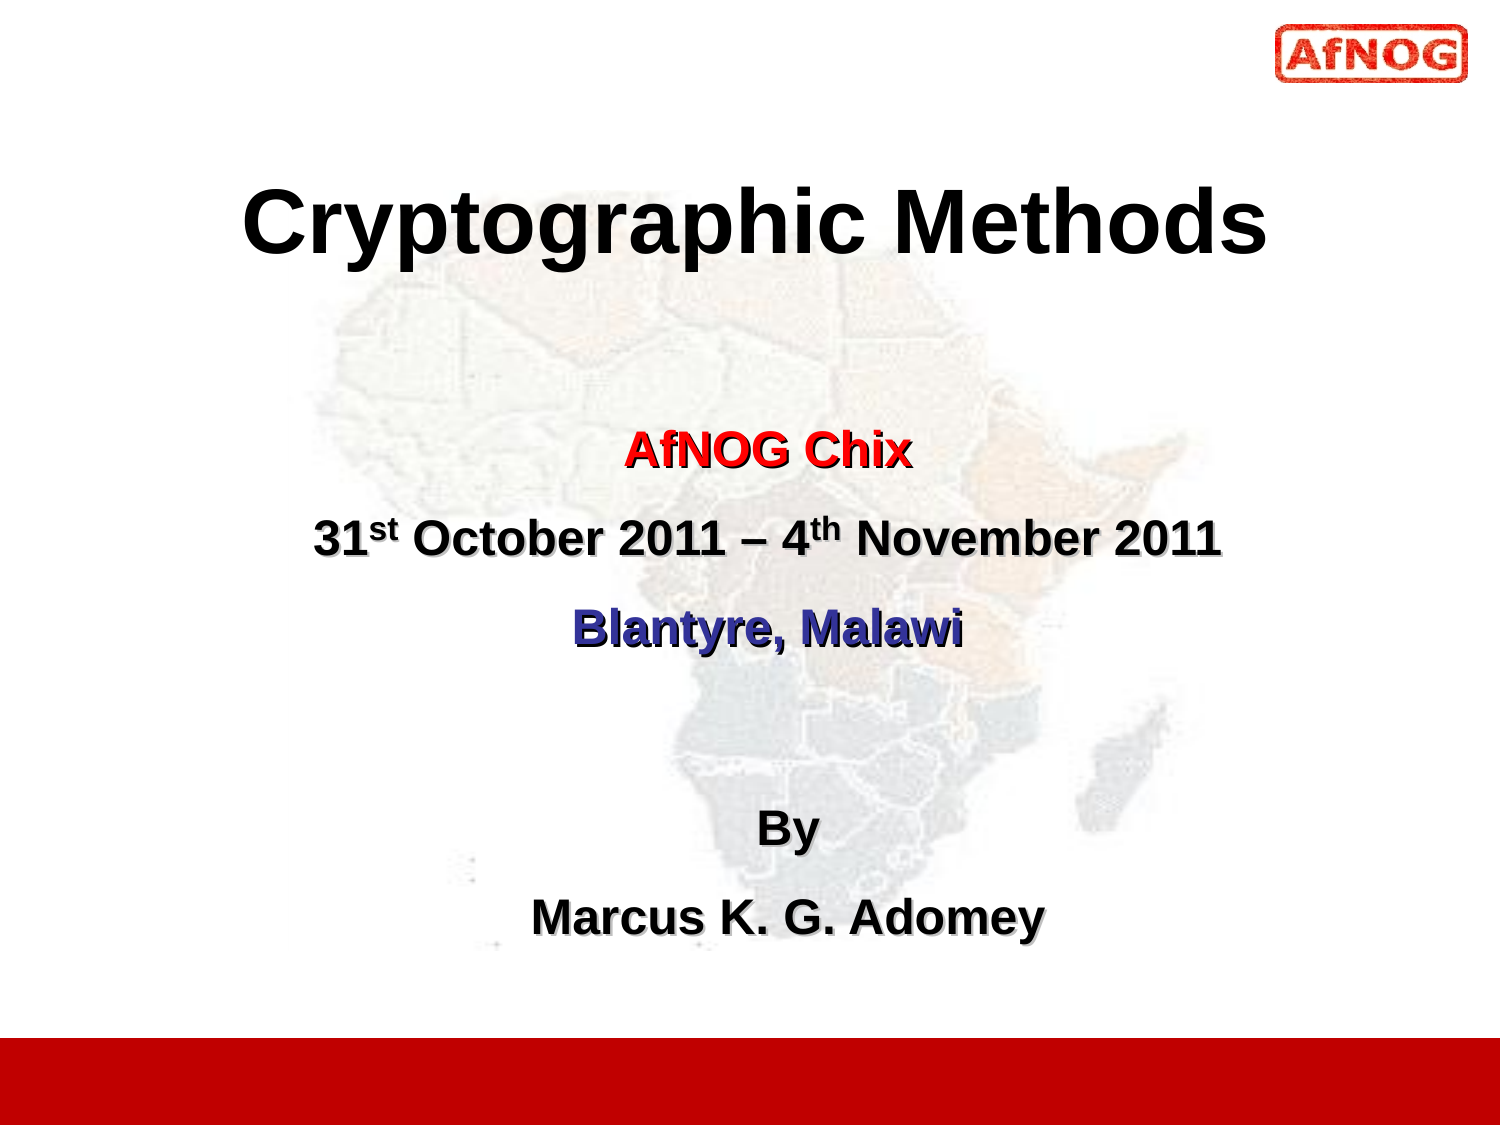

Cryptographic Methods
AfNOG Chix
31st October 2011 – 4th November 2011
Blantyre, Malawi
By
Marcus K. G. Adomey